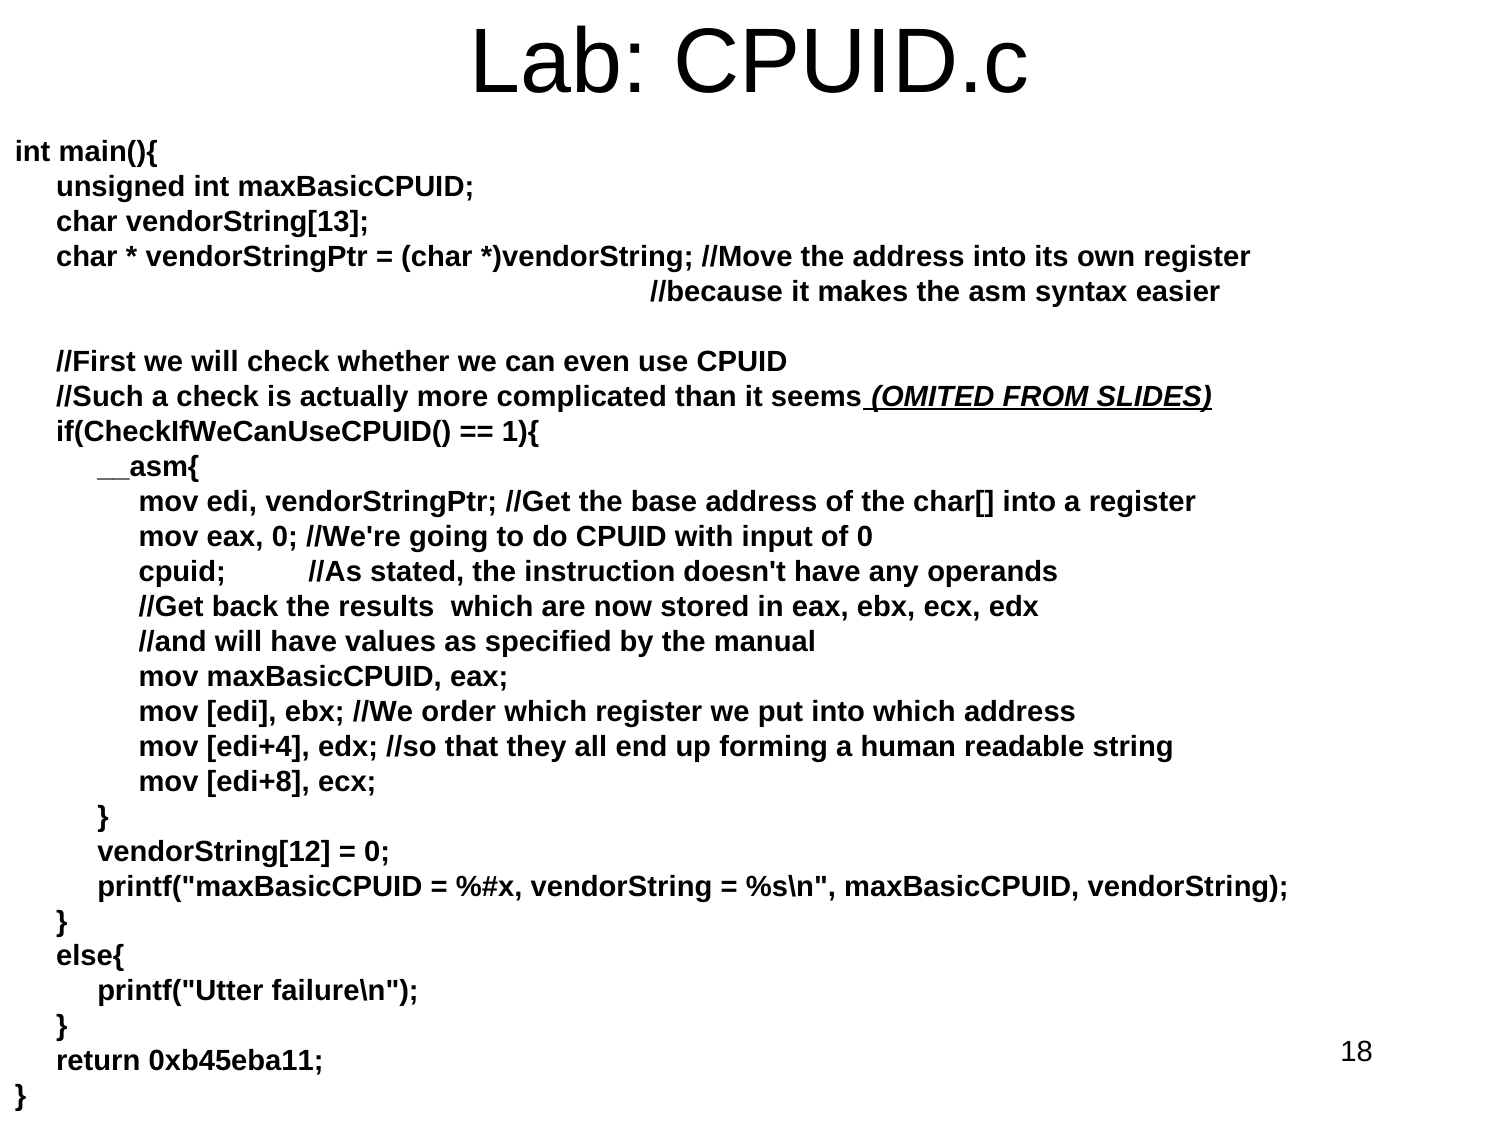

# Lab: CPUID.c
int main(){
 unsigned int maxBasicCPUID;
 char vendorString[13];
 char * vendorStringPtr = (char *)vendorString; //Move the address into its own register
 //because it makes the asm syntax easier
 //First we will check whether we can even use CPUID
 //Such a check is actually more complicated than it seems (OMITED FROM SLIDES)
 if(CheckIfWeCanUseCPUID() == 1){
 __asm{
 mov edi, vendorStringPtr; //Get the base address of the char[] into a register
 mov eax, 0; //We're going to do CPUID with input of 0
 cpuid; //As stated, the instruction doesn't have any operands
 //Get back the results which are now stored in eax, ebx, ecx, edx
 //and will have values as specified by the manual
 mov maxBasicCPUID, eax;
 mov [edi], ebx; //We order which register we put into which address
 mov [edi+4], edx; //so that they all end up forming a human readable string
 mov [edi+8], ecx;
 }
 vendorString[12] = 0;
 printf("maxBasicCPUID = %#x, vendorString = %s\n", maxBasicCPUID, vendorString);
 }
 else{
 printf("Utter failure\n");
 }
 return 0xb45eba11;
}